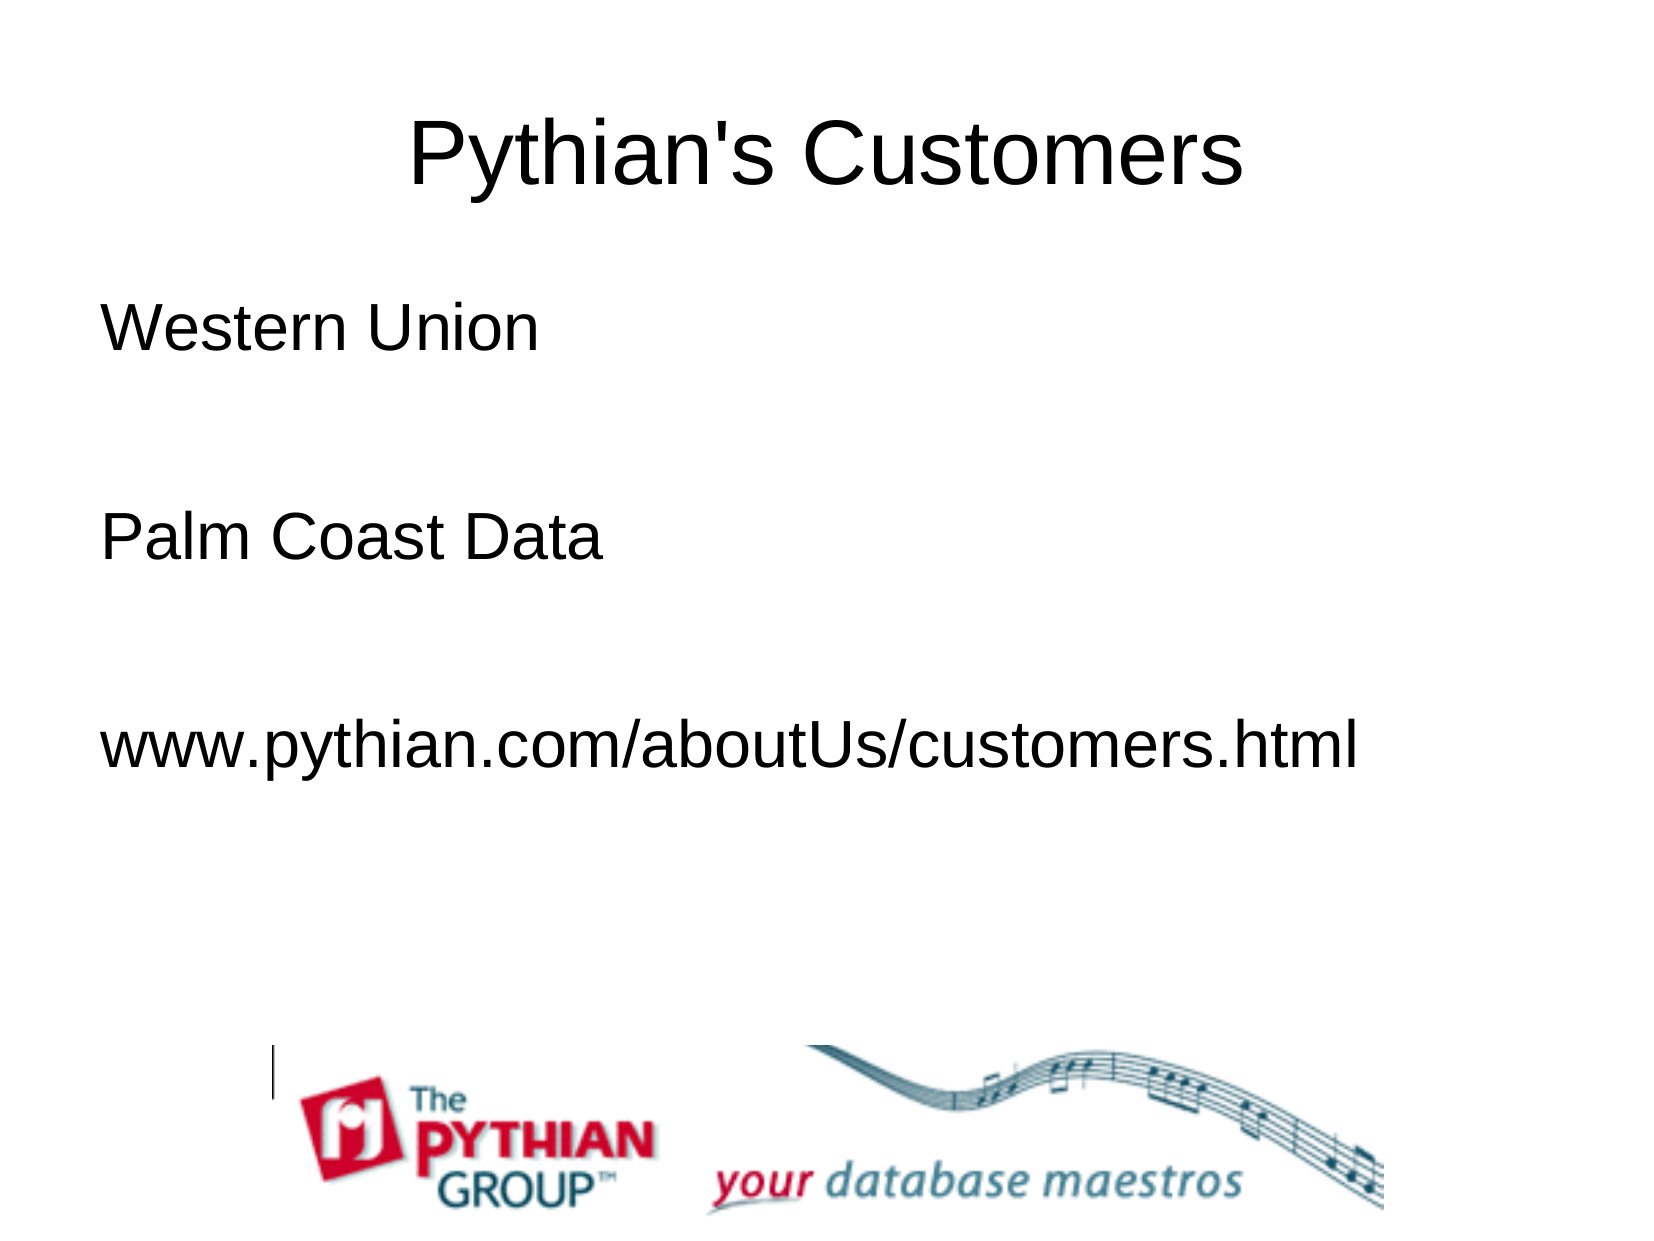

# Pythian's Customers
Western Union
Palm Coast Data
www.pythian.com/aboutUs/customers.html